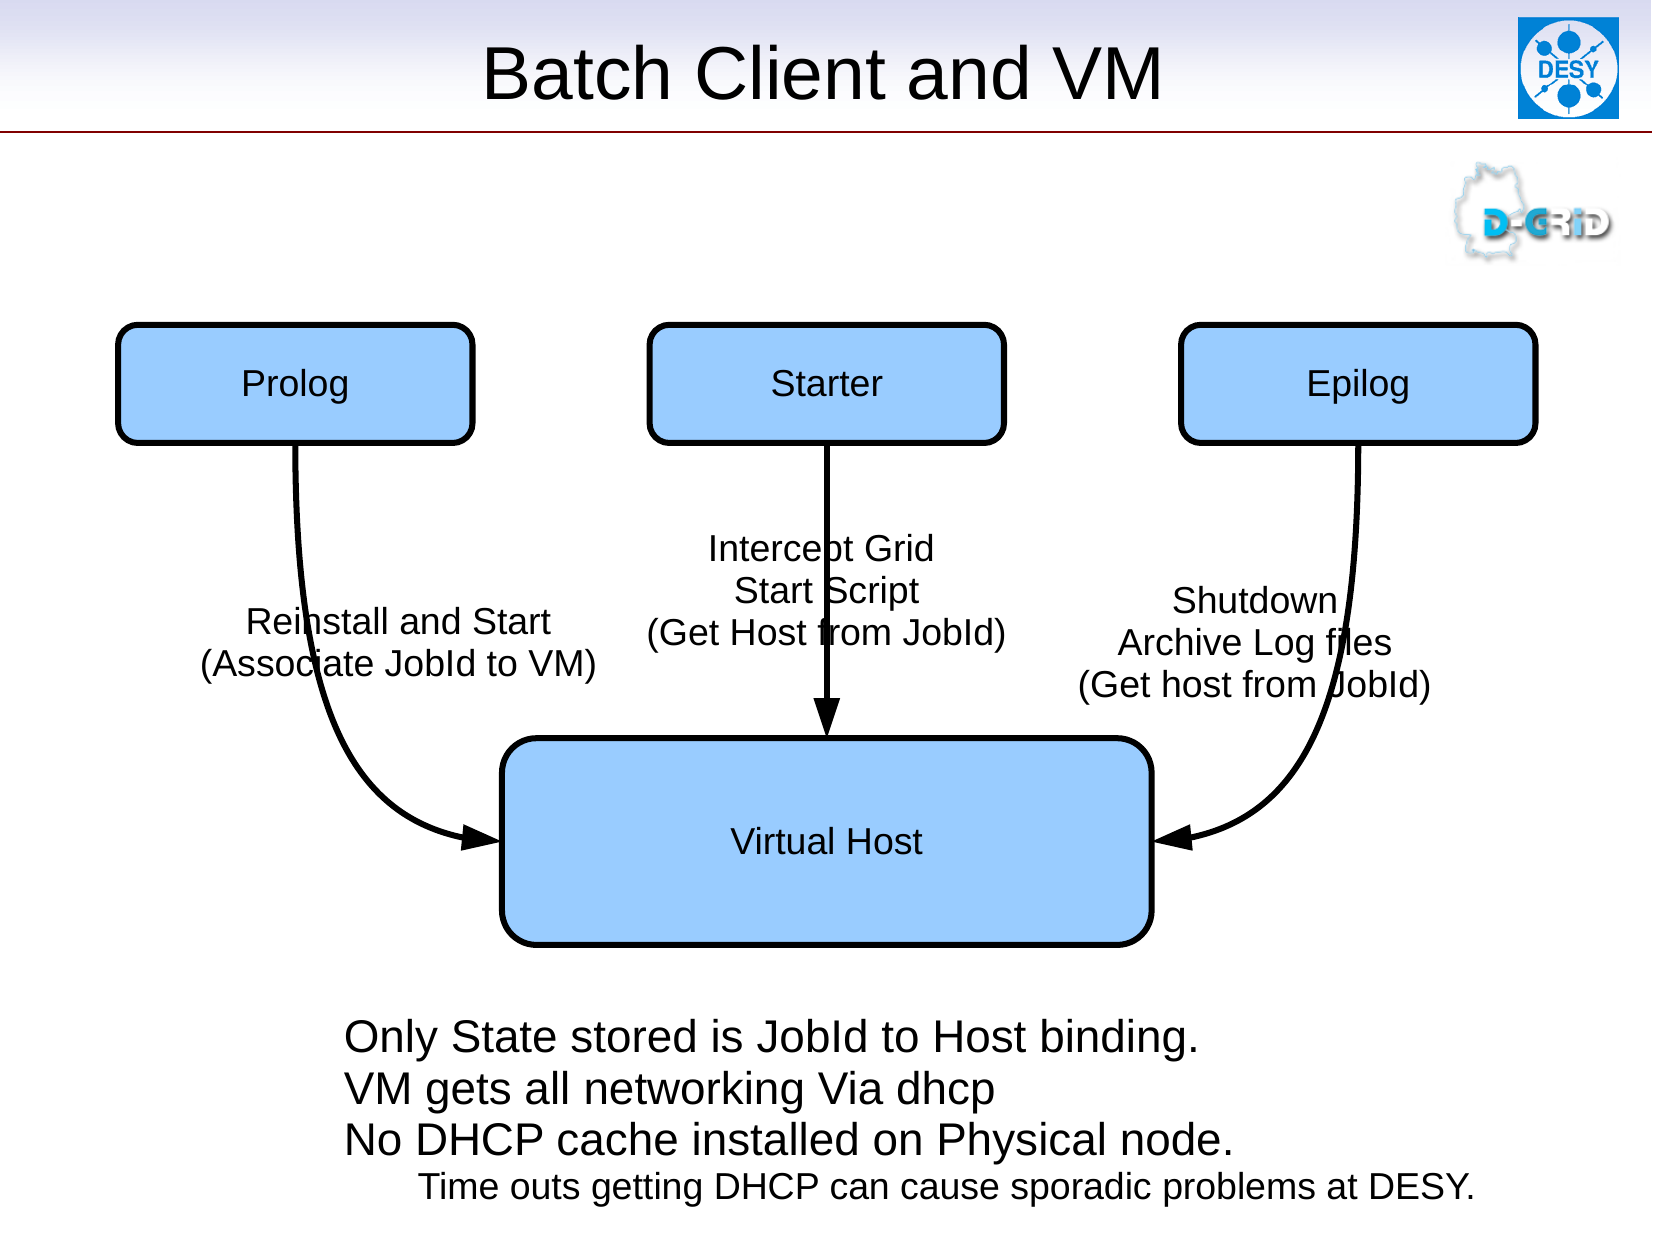

# Batch Client and VM
Prolog
Starter
Epilog
Virtual Host
Only State stored is JobId to Host binding.
VM gets all networking Via dhcp
No DHCP cache installed on Physical node.
	Time outs getting DHCP can cause sporadic problems at DESY.